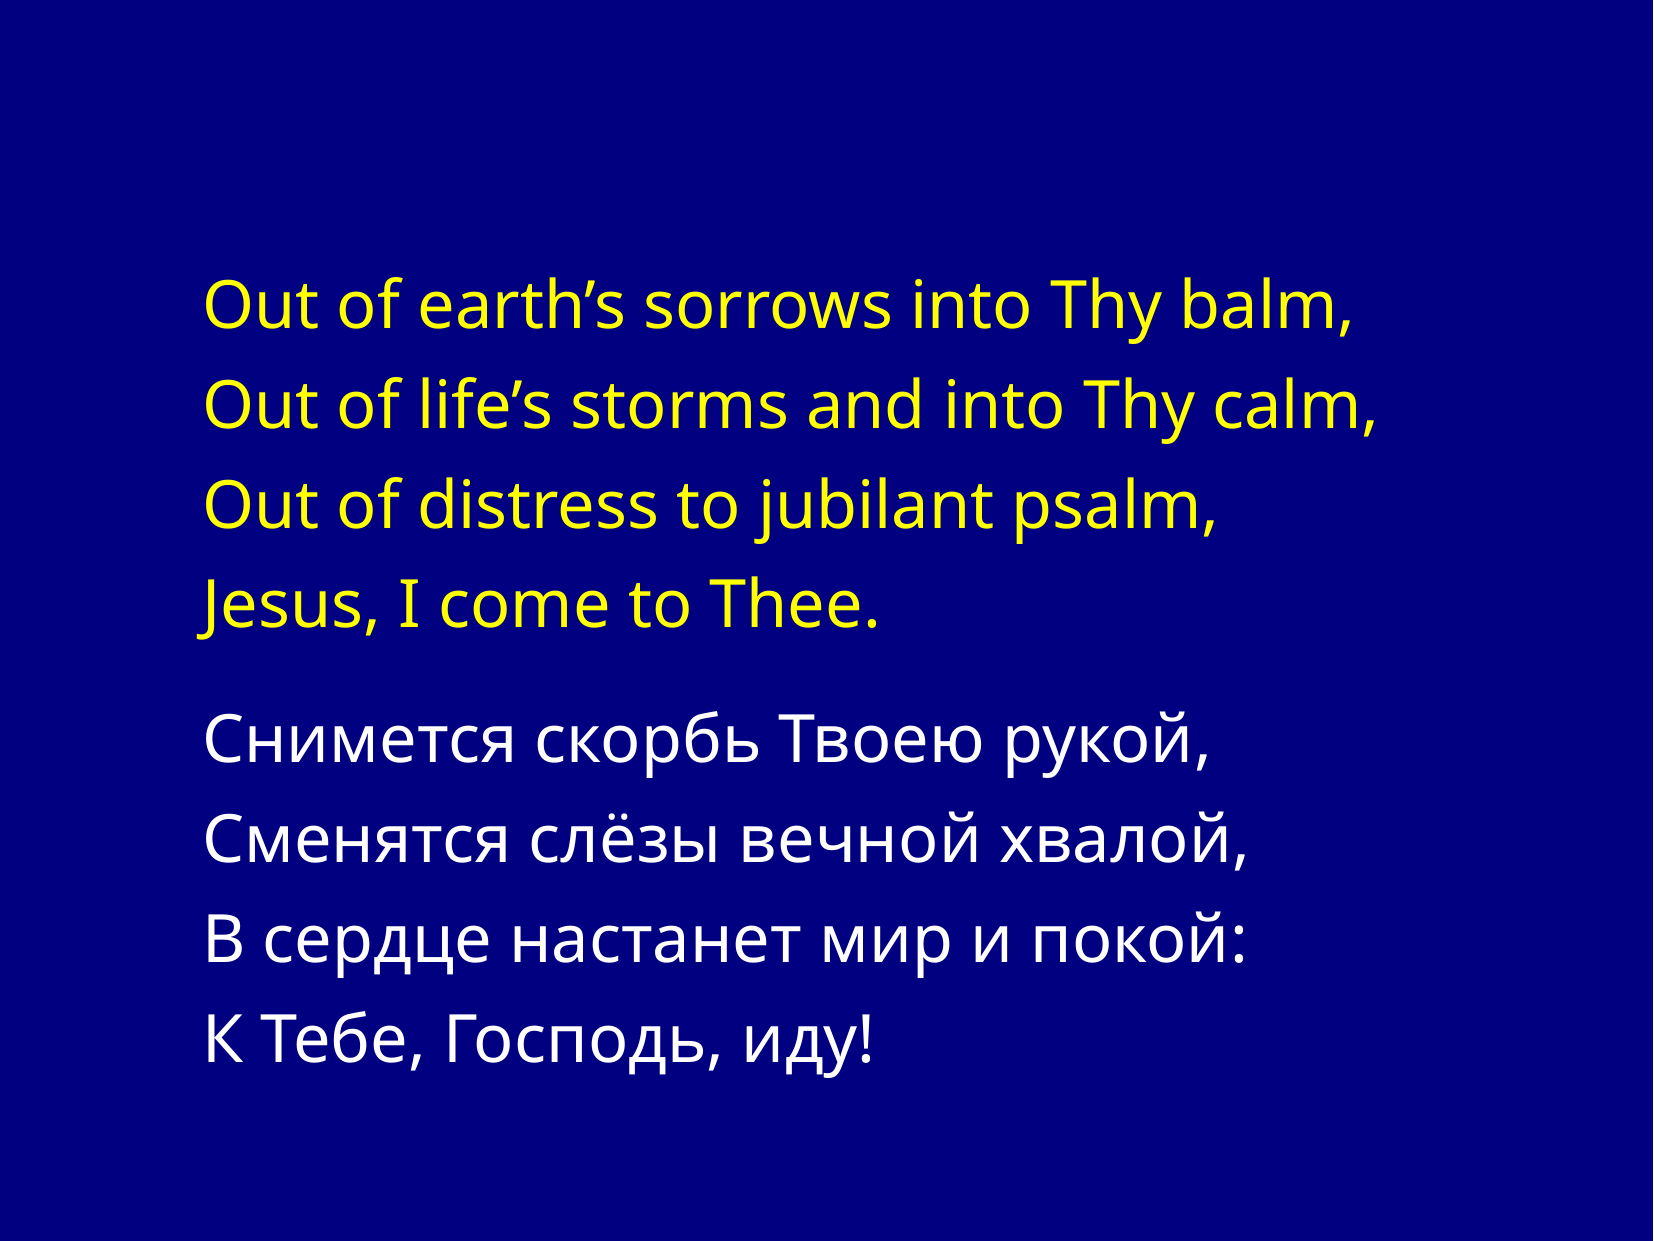

Out of earth’s sorrows into Thy balm,
	Out of life’s storms and into Thy calm,
	Out of distress to jubilant psalm,
	Jesus, I come to Thee.
	Снимется скорбь Твоею рукой,
	Сменятся слёзы вечной хвалой,
	В сердце настанет мир и покой:
	К Тебе, Господь, иду!